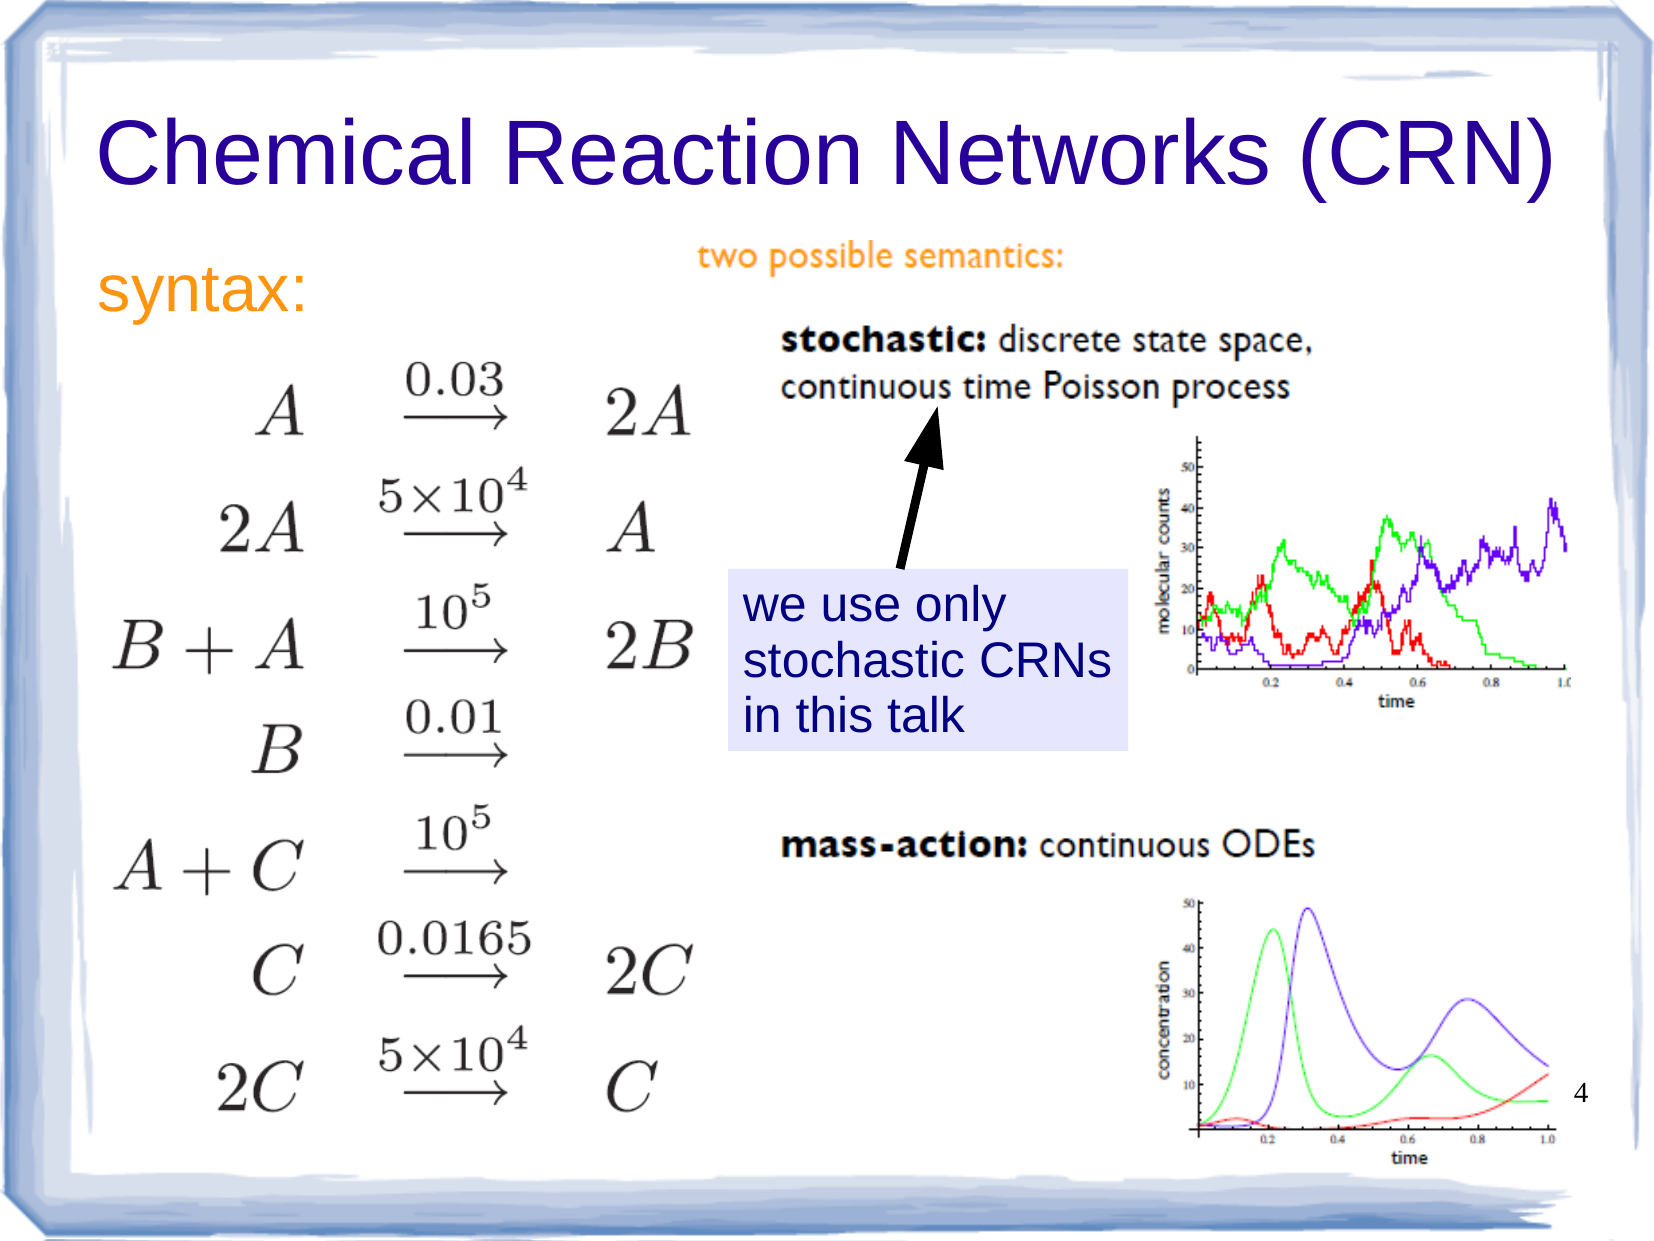

# Chemical Reaction Networks (CRN)
syntax:
we use only stochastic CRNs in this talk
4